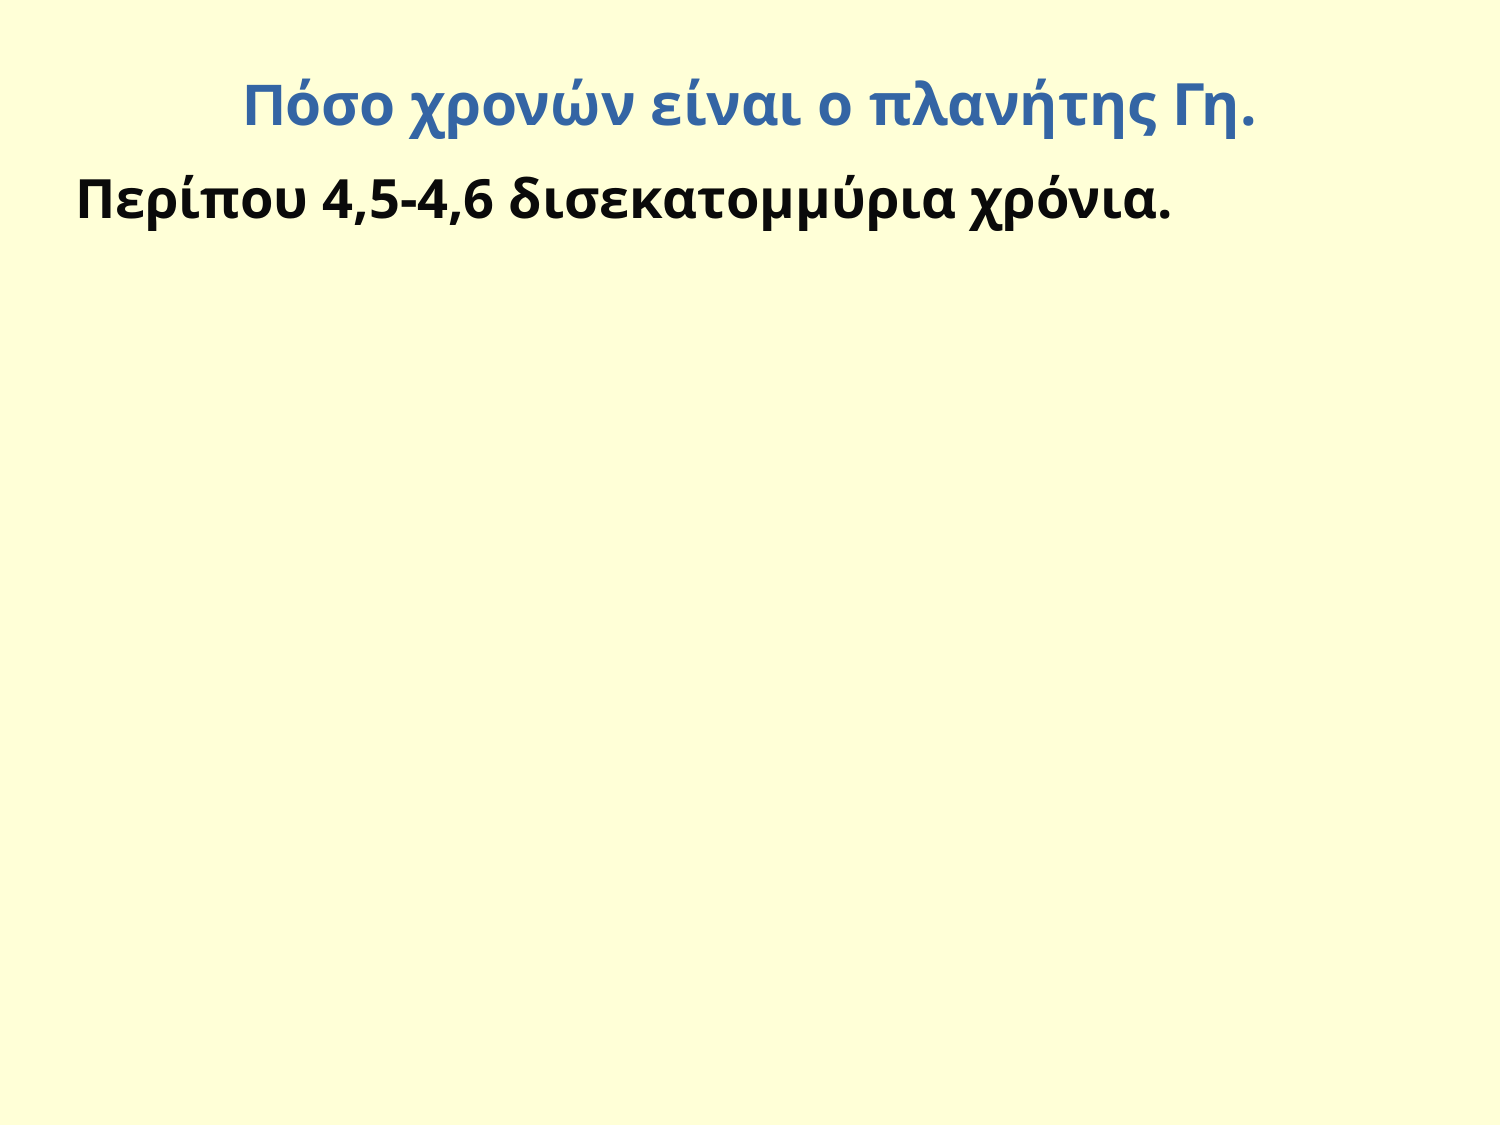

# Πόσο χρονών είναι ο πλανήτης Γη.
Περίπου 4,5-4,6 δισεκατομμύρια χρόνια.